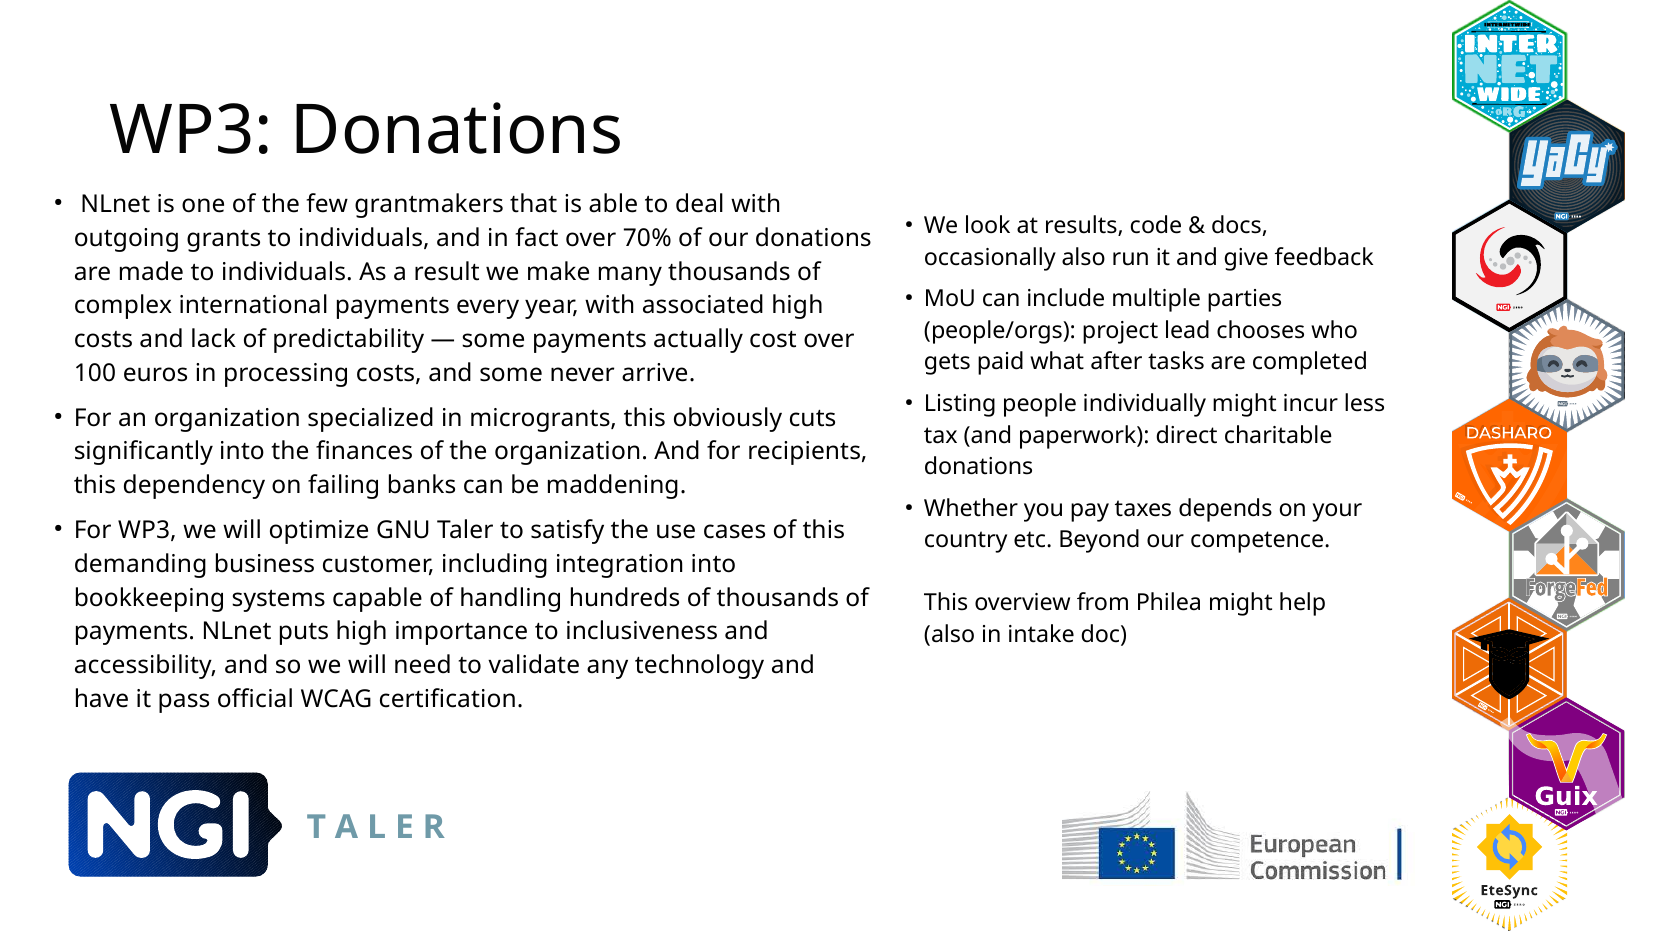

# WP3: Donations
 NLnet is one of the few grantmakers that is able to deal with outgoing grants to individuals, and in fact over 70% of our donations are made to individuals. As a result we make many thousands of complex international payments every year, with associated high costs and lack of predictability — some payments actually cost over 100 euros in processing costs, and some never arrive.
For an organization specialized in microgrants, this obviously cuts significantly into the finances of the organization. And for recipients, this dependency on failing banks can be maddening.
For WP3, we will optimize GNU Taler to satisfy the use cases of this demanding business customer, including integration into bookkeeping systems capable of handling hundreds of thousands of payments. NLnet puts high importance to inclusiveness and accessibility, and so we will need to validate any technology and have it pass official WCAG certification.
We look at results, code & docs, occasionally also run it and give feedback
MoU can include multiple parties (people/orgs): project lead chooses who gets paid what after tasks are completed
Listing people individually might incur less tax (and paperwork): direct charitable donations
Whether you pay taxes depends on your country etc. Beyond our competence.
This overview from Philea might help
(also in intake doc)